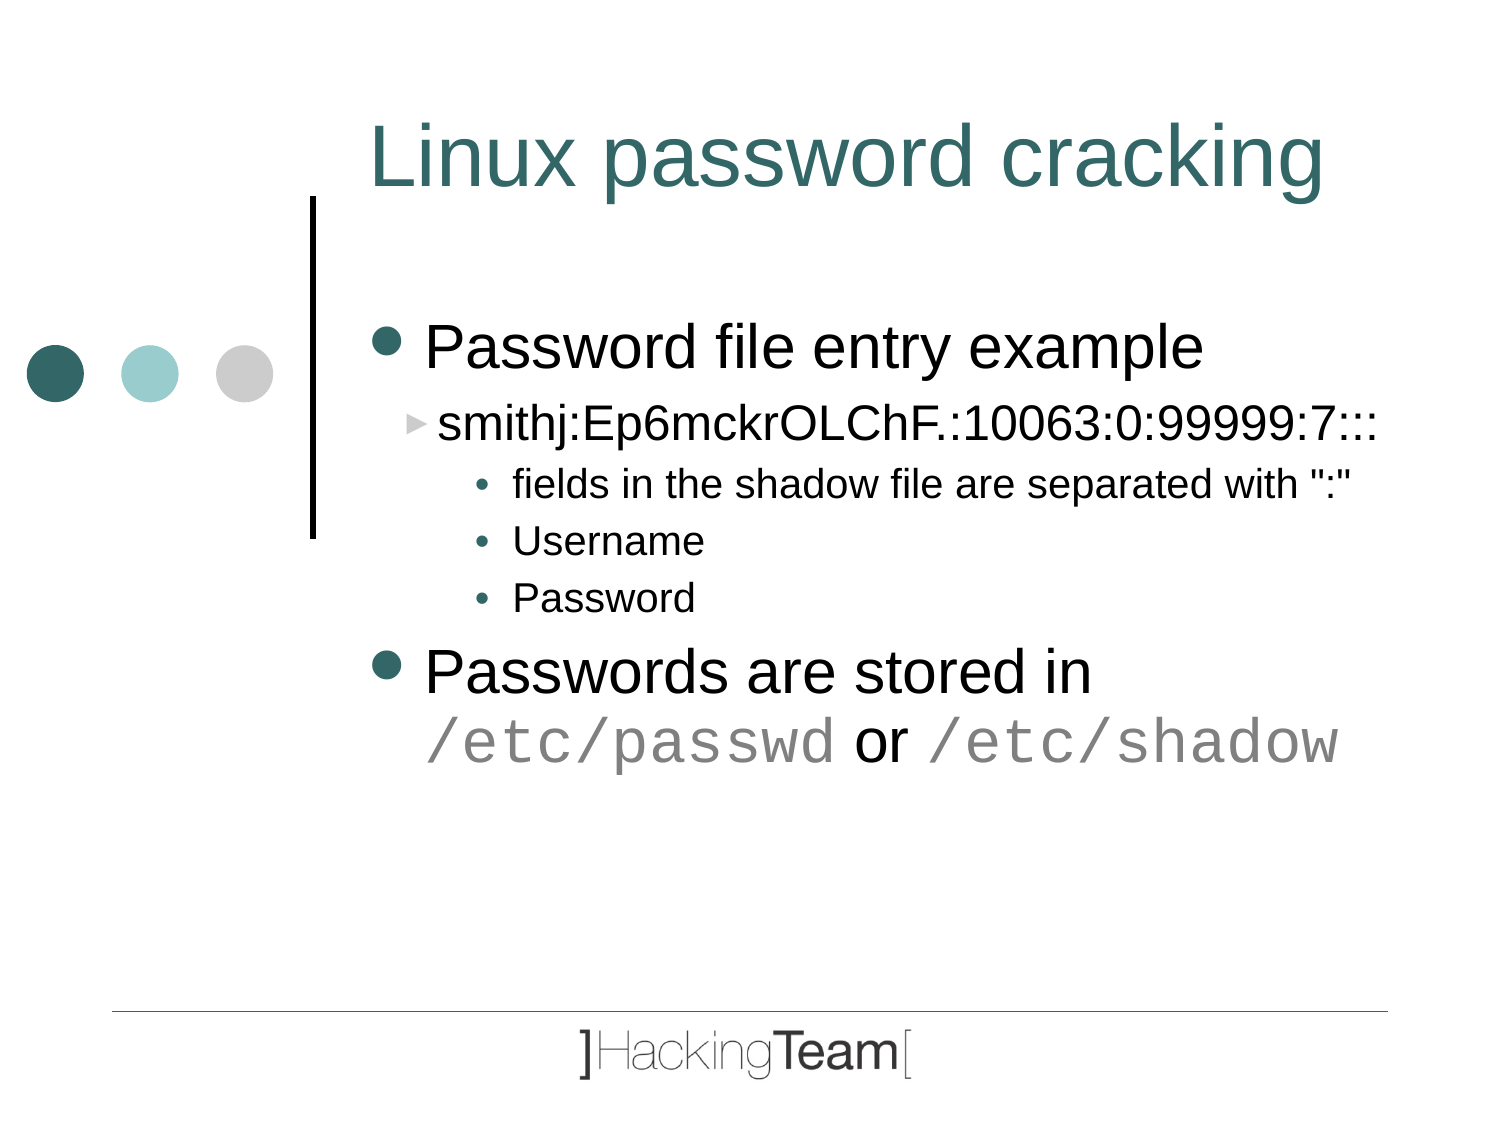

# Linux password cracking
Password file entry example
smithj:Ep6mckrOLChF.:10063:0:99999:7:::
fields in the shadow file are separated with ":"
Username
Password
Passwords are stored in /etc/passwd or /etc/shadow